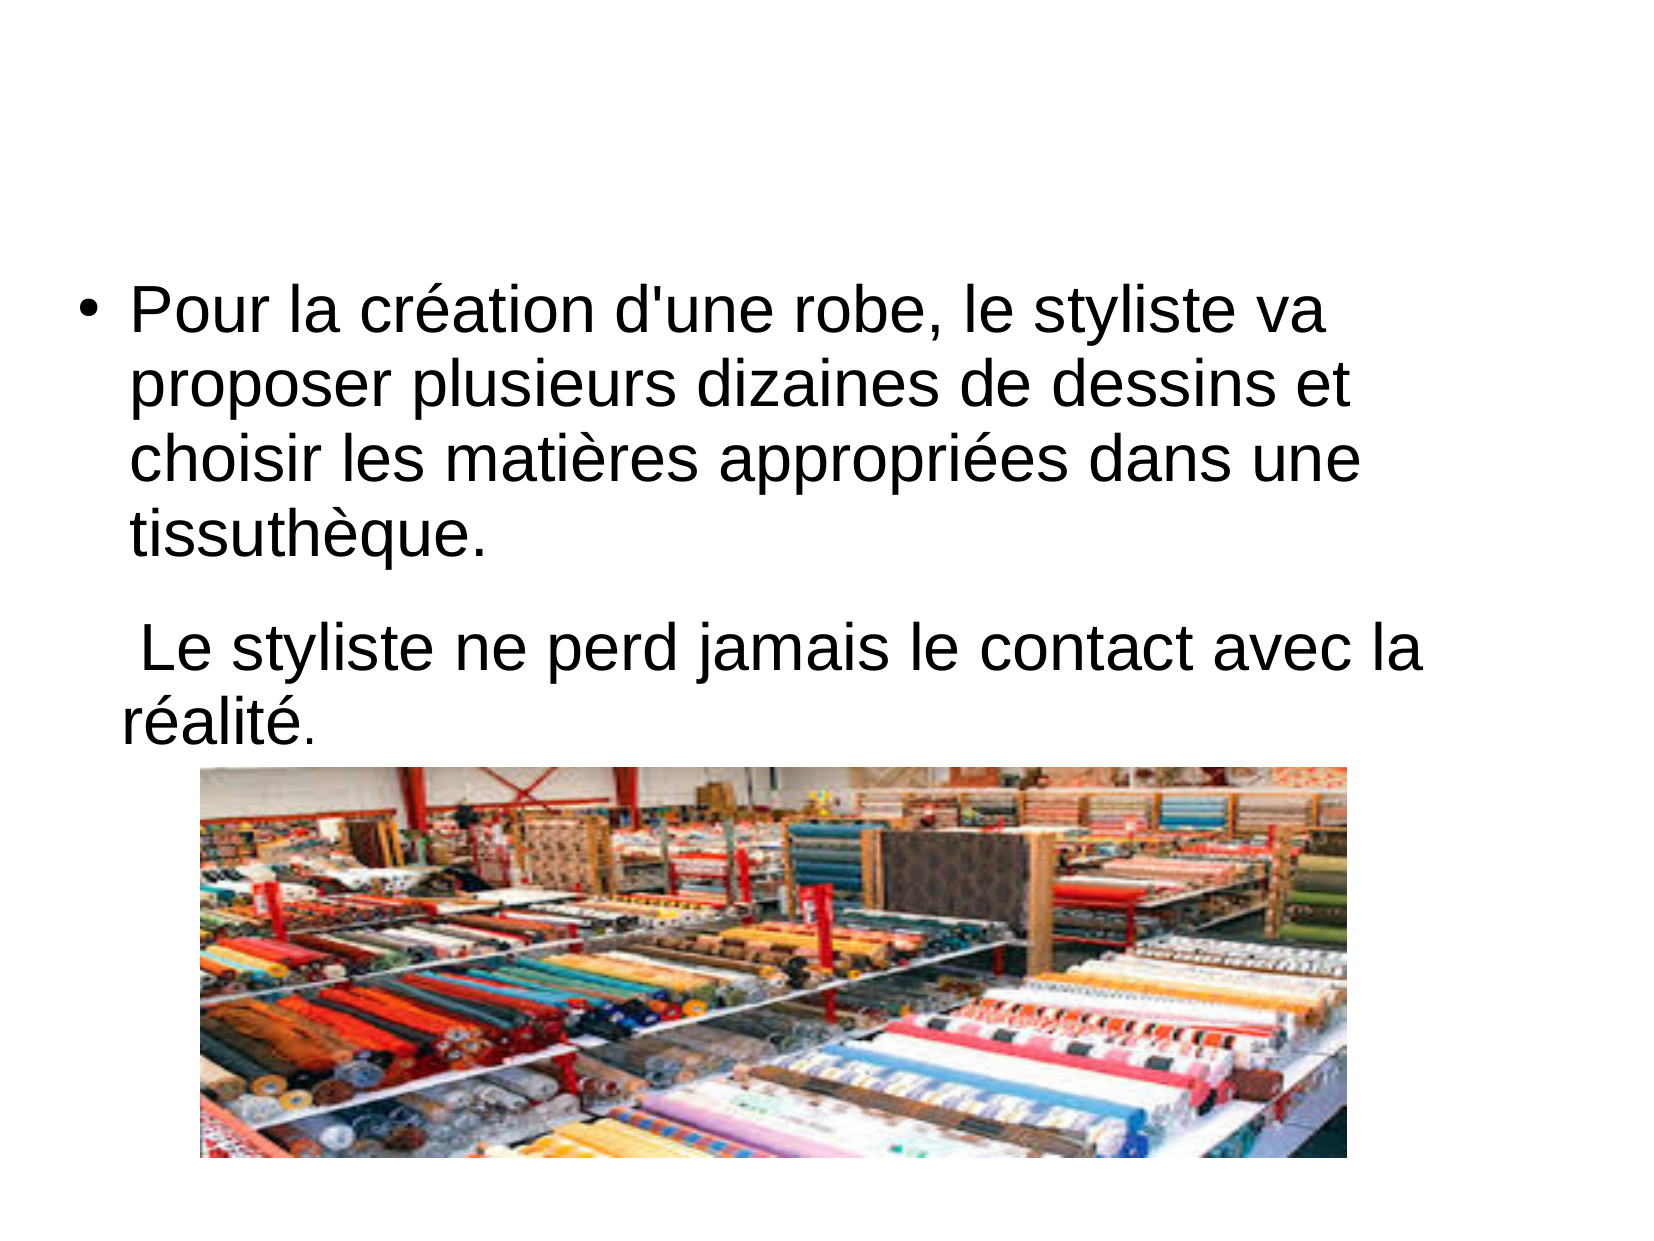

#
Pour la création d'une robe, le styliste va proposer plusieurs dizaines de dessins et choisir les matières appropriées dans une tissuthèque.
 Le styliste ne perd jamais le contact avec la réalité.